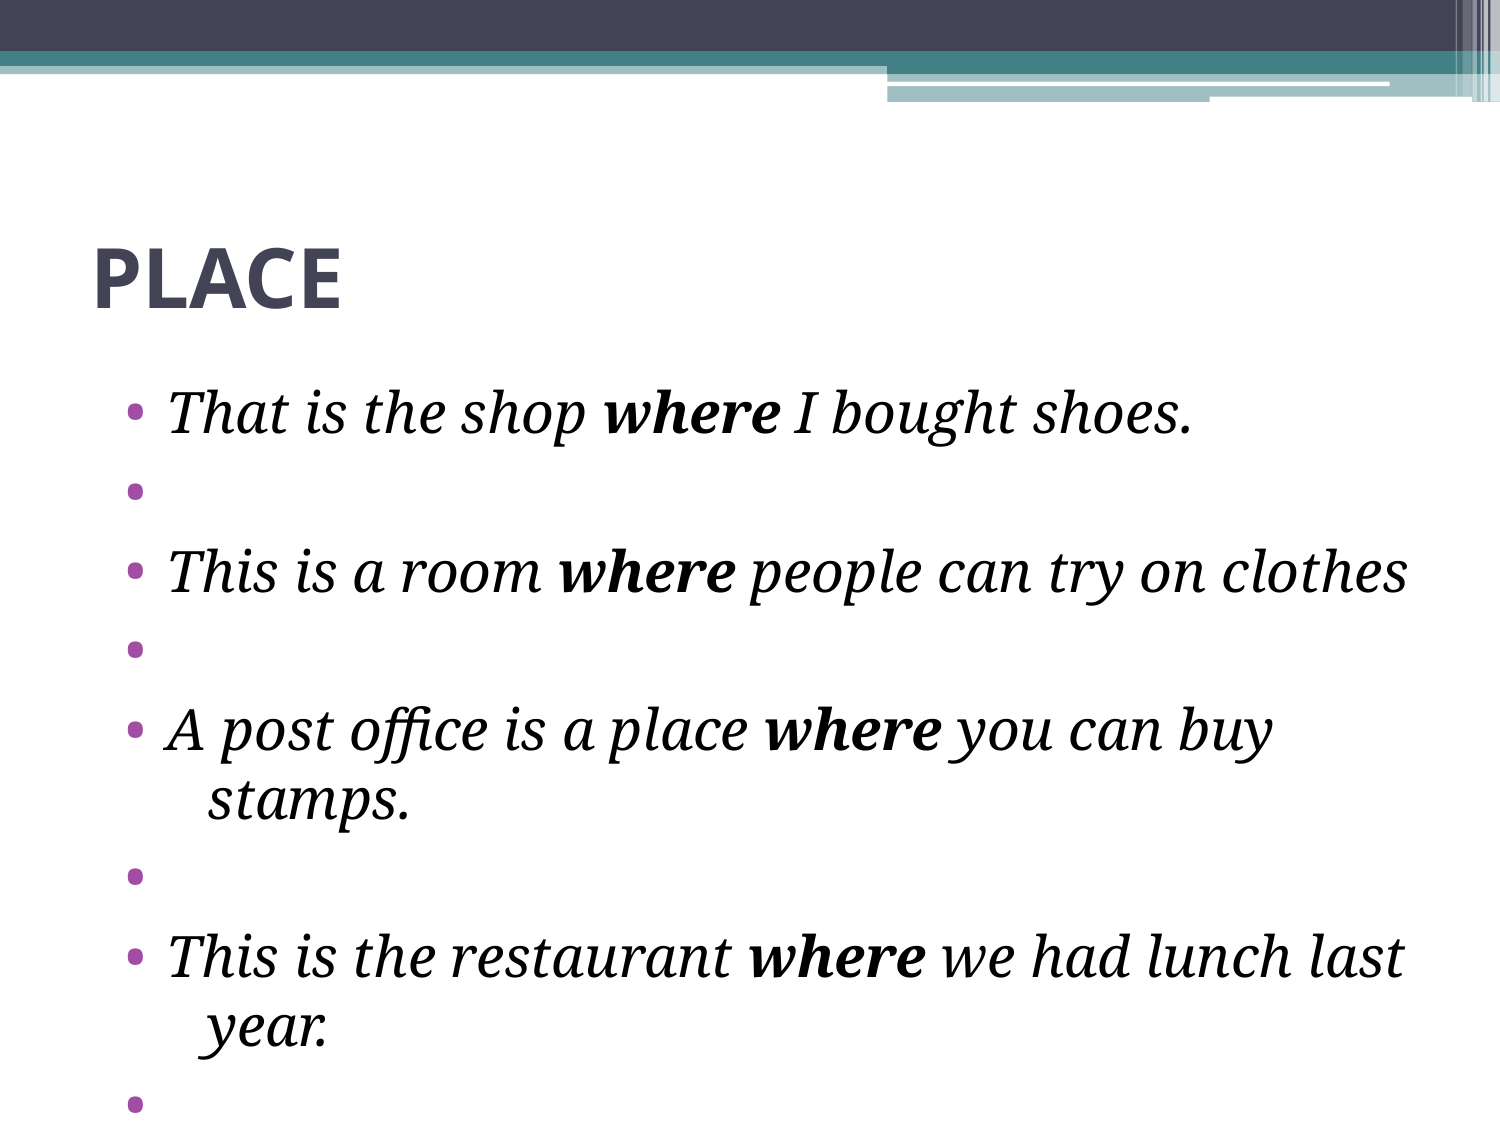

# PLACE
That is the shop where I bought shoes.
This is a room where people can try on clothes
A post office is a place where you can buy stamps.
This is the restaurant where we had lunch last year.